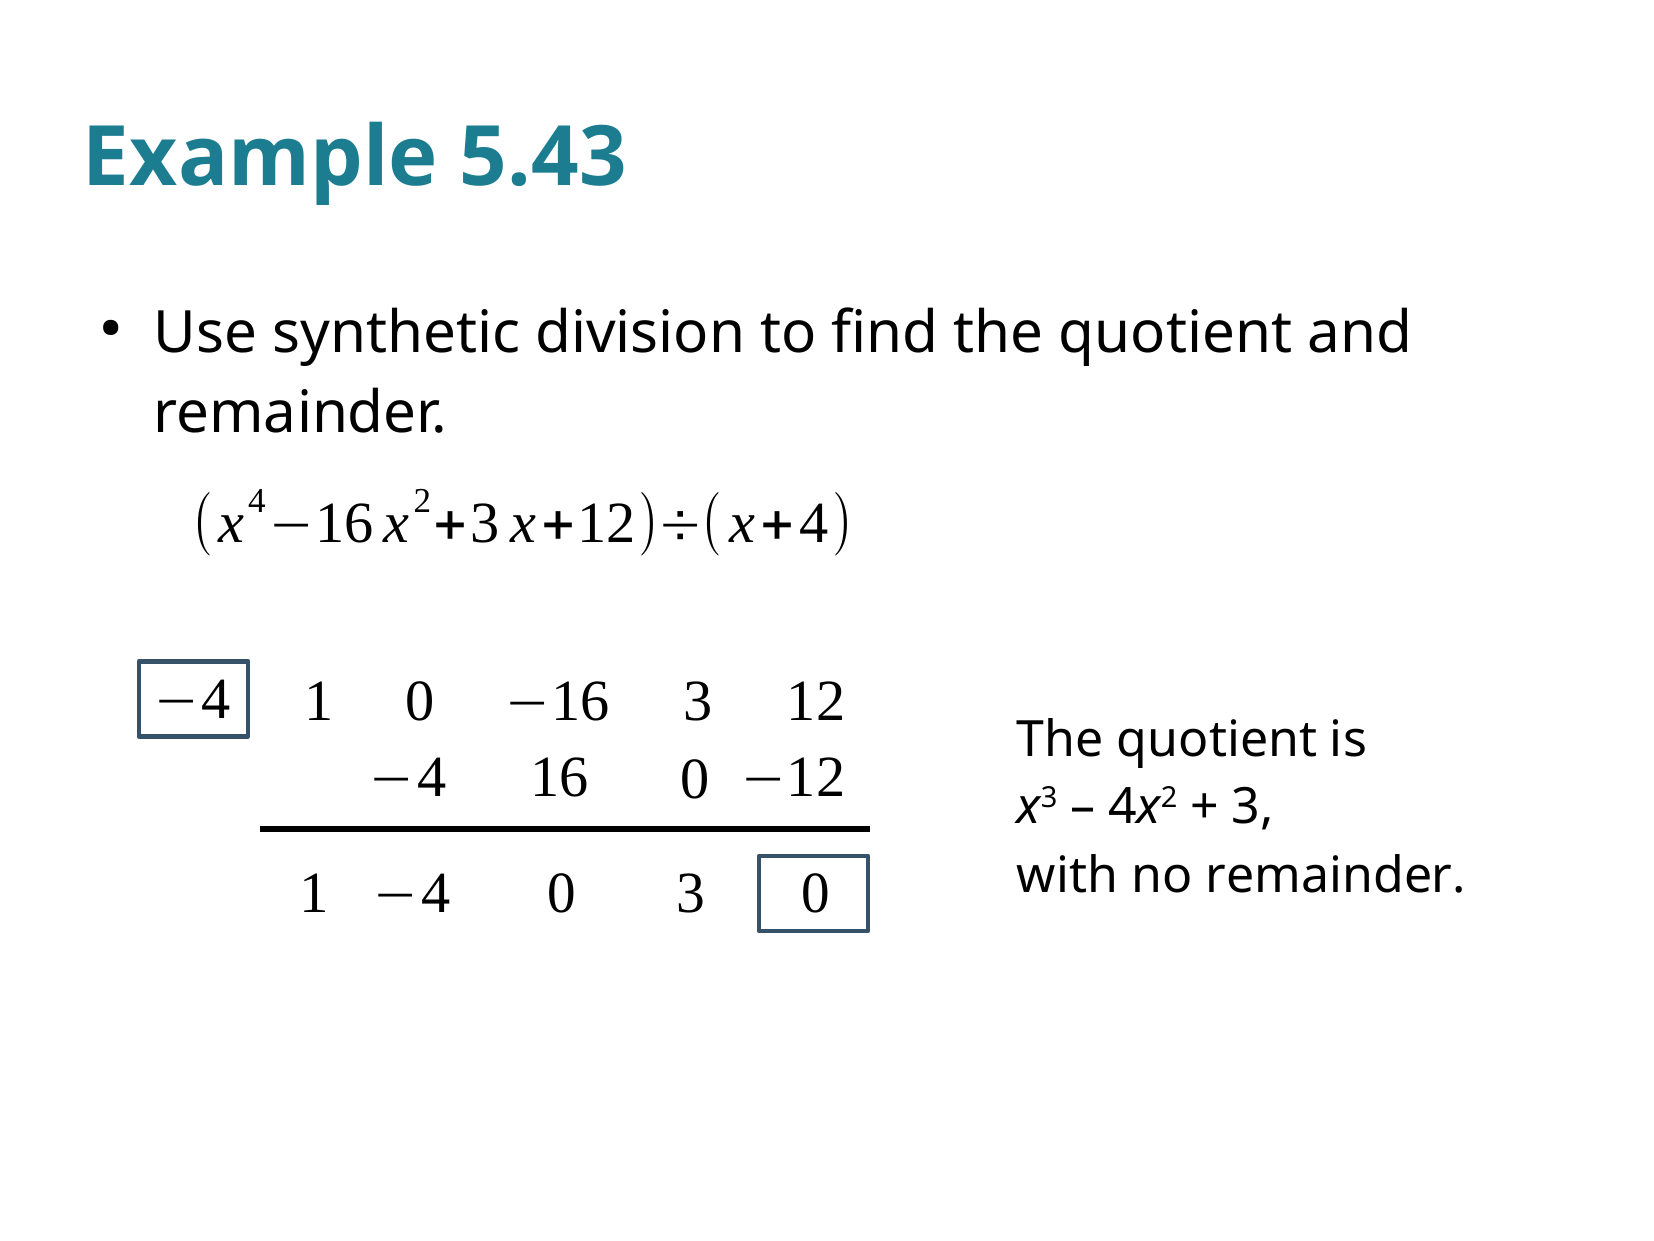

# Example 5.43
Use synthetic division to find the quotient and remainder.
The quotient is
x3 – 4x2 + 3,
with no remainder.